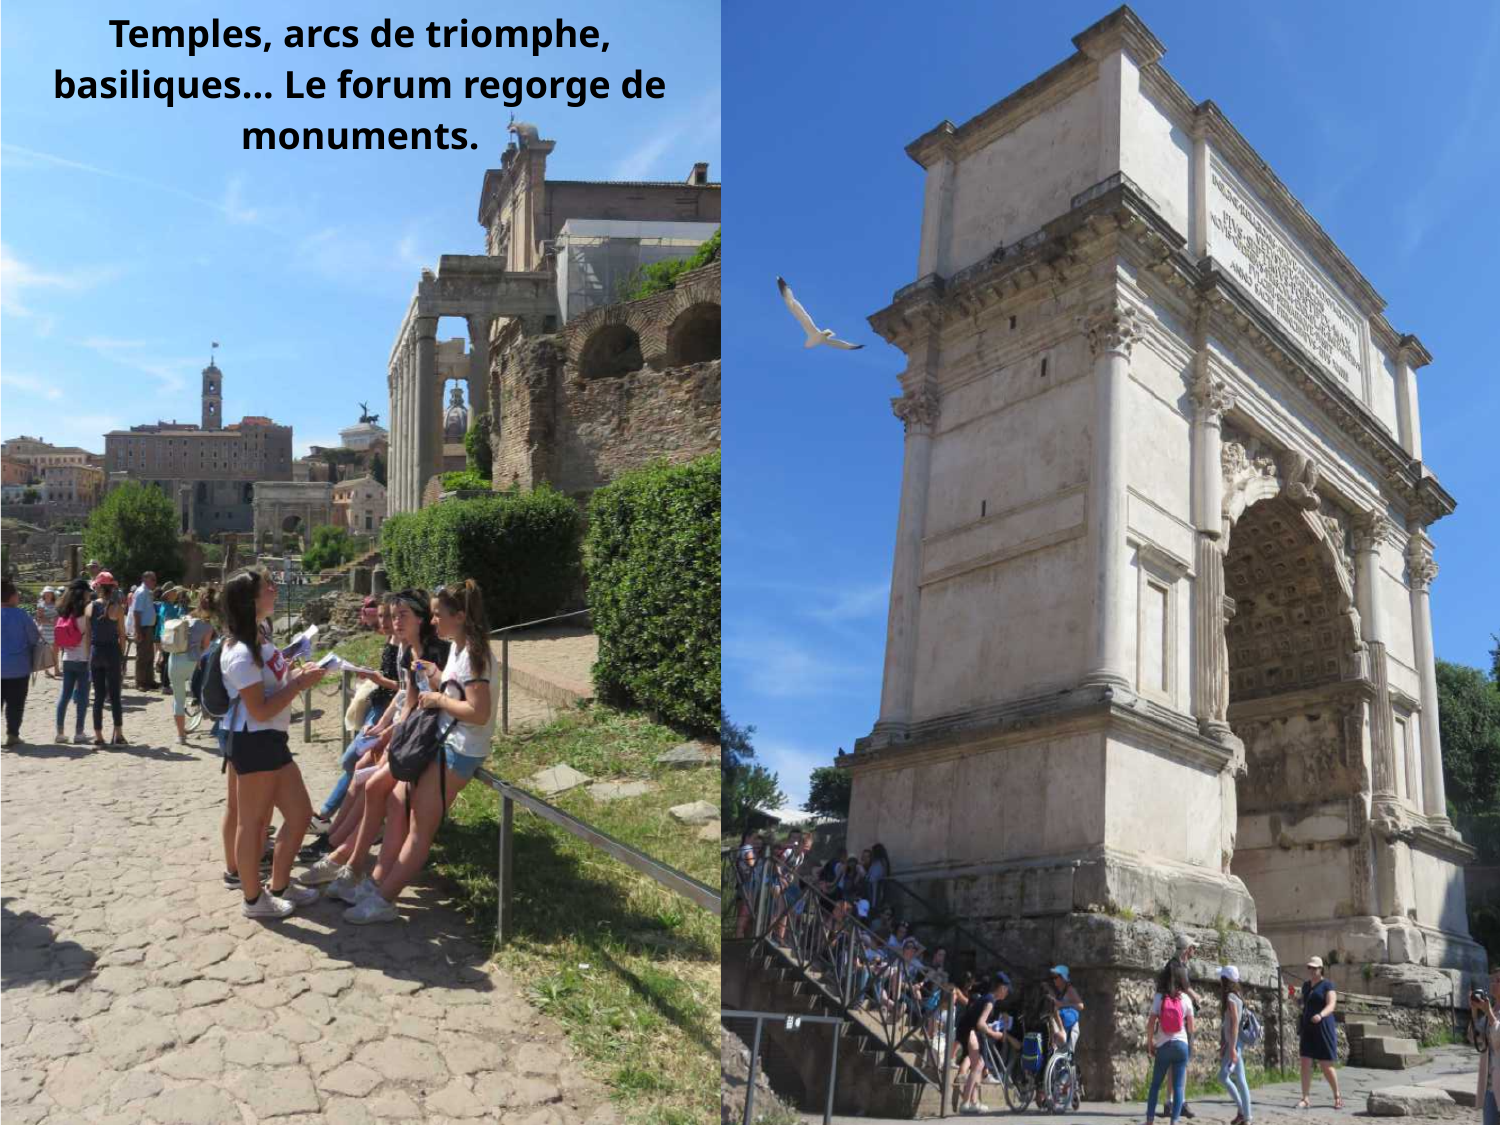

Temples, arcs de triomphe, basiliques... Le forum regorge de monuments.